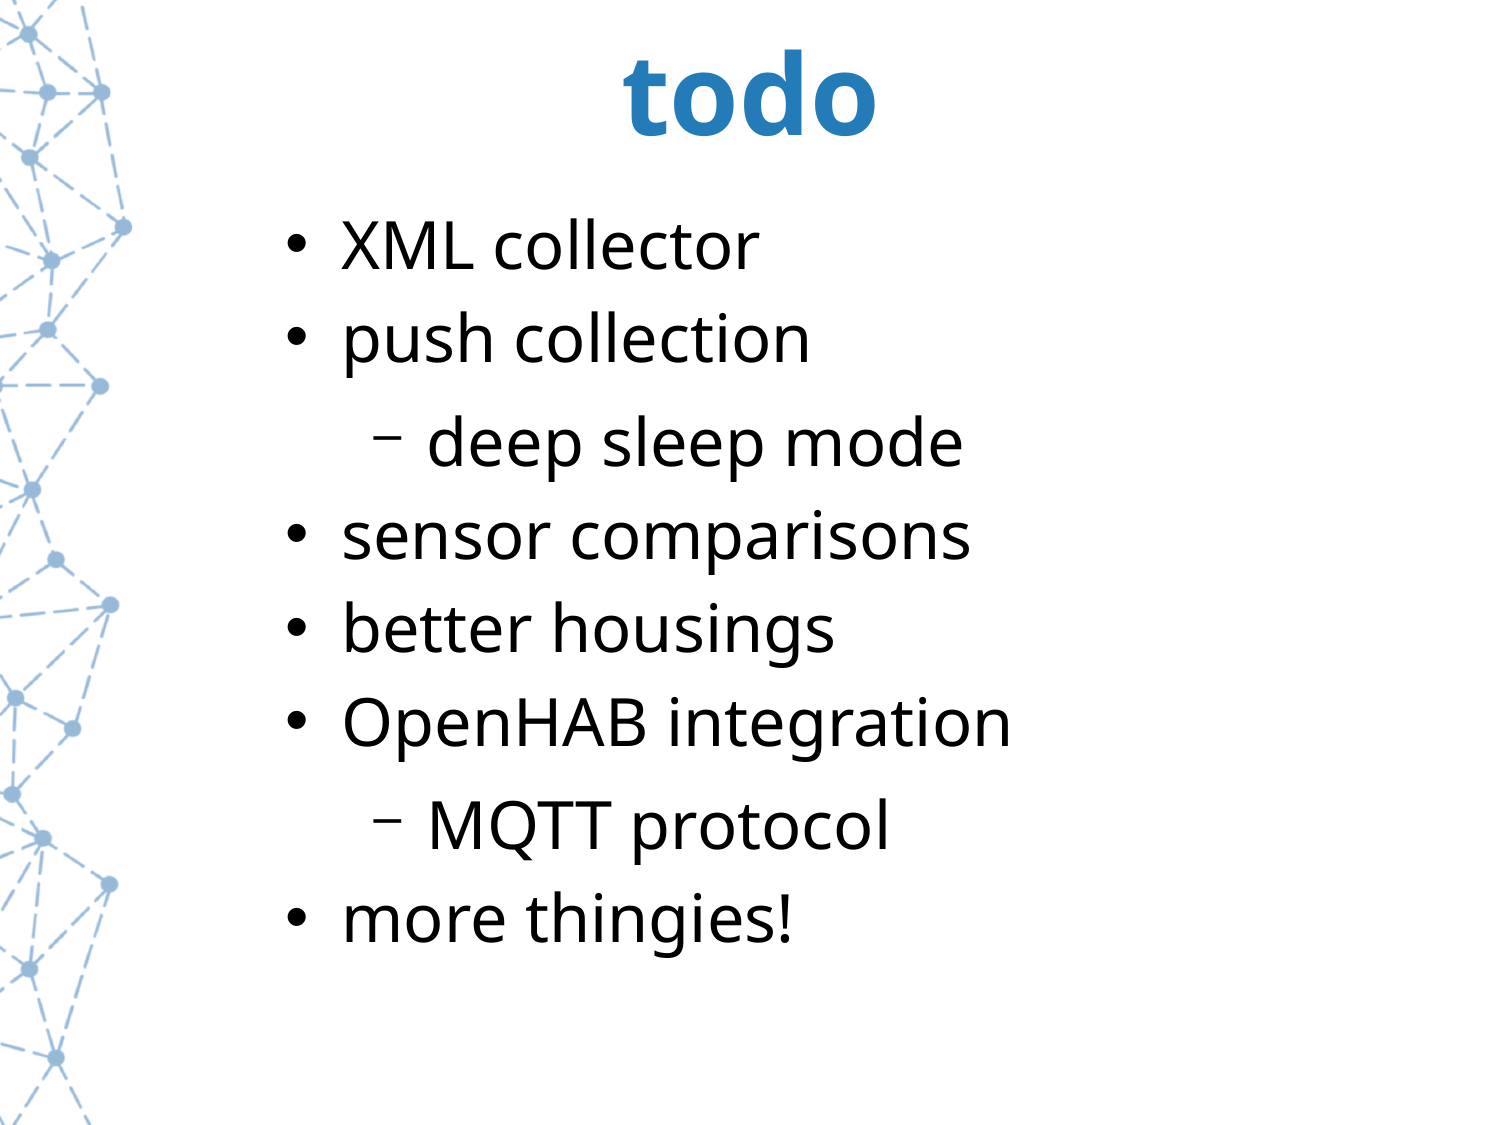

# todo
XML collector
push collection
deep sleep mode
sensor comparisons
better housings
OpenHAB integration
MQTT protocol
more thingies!